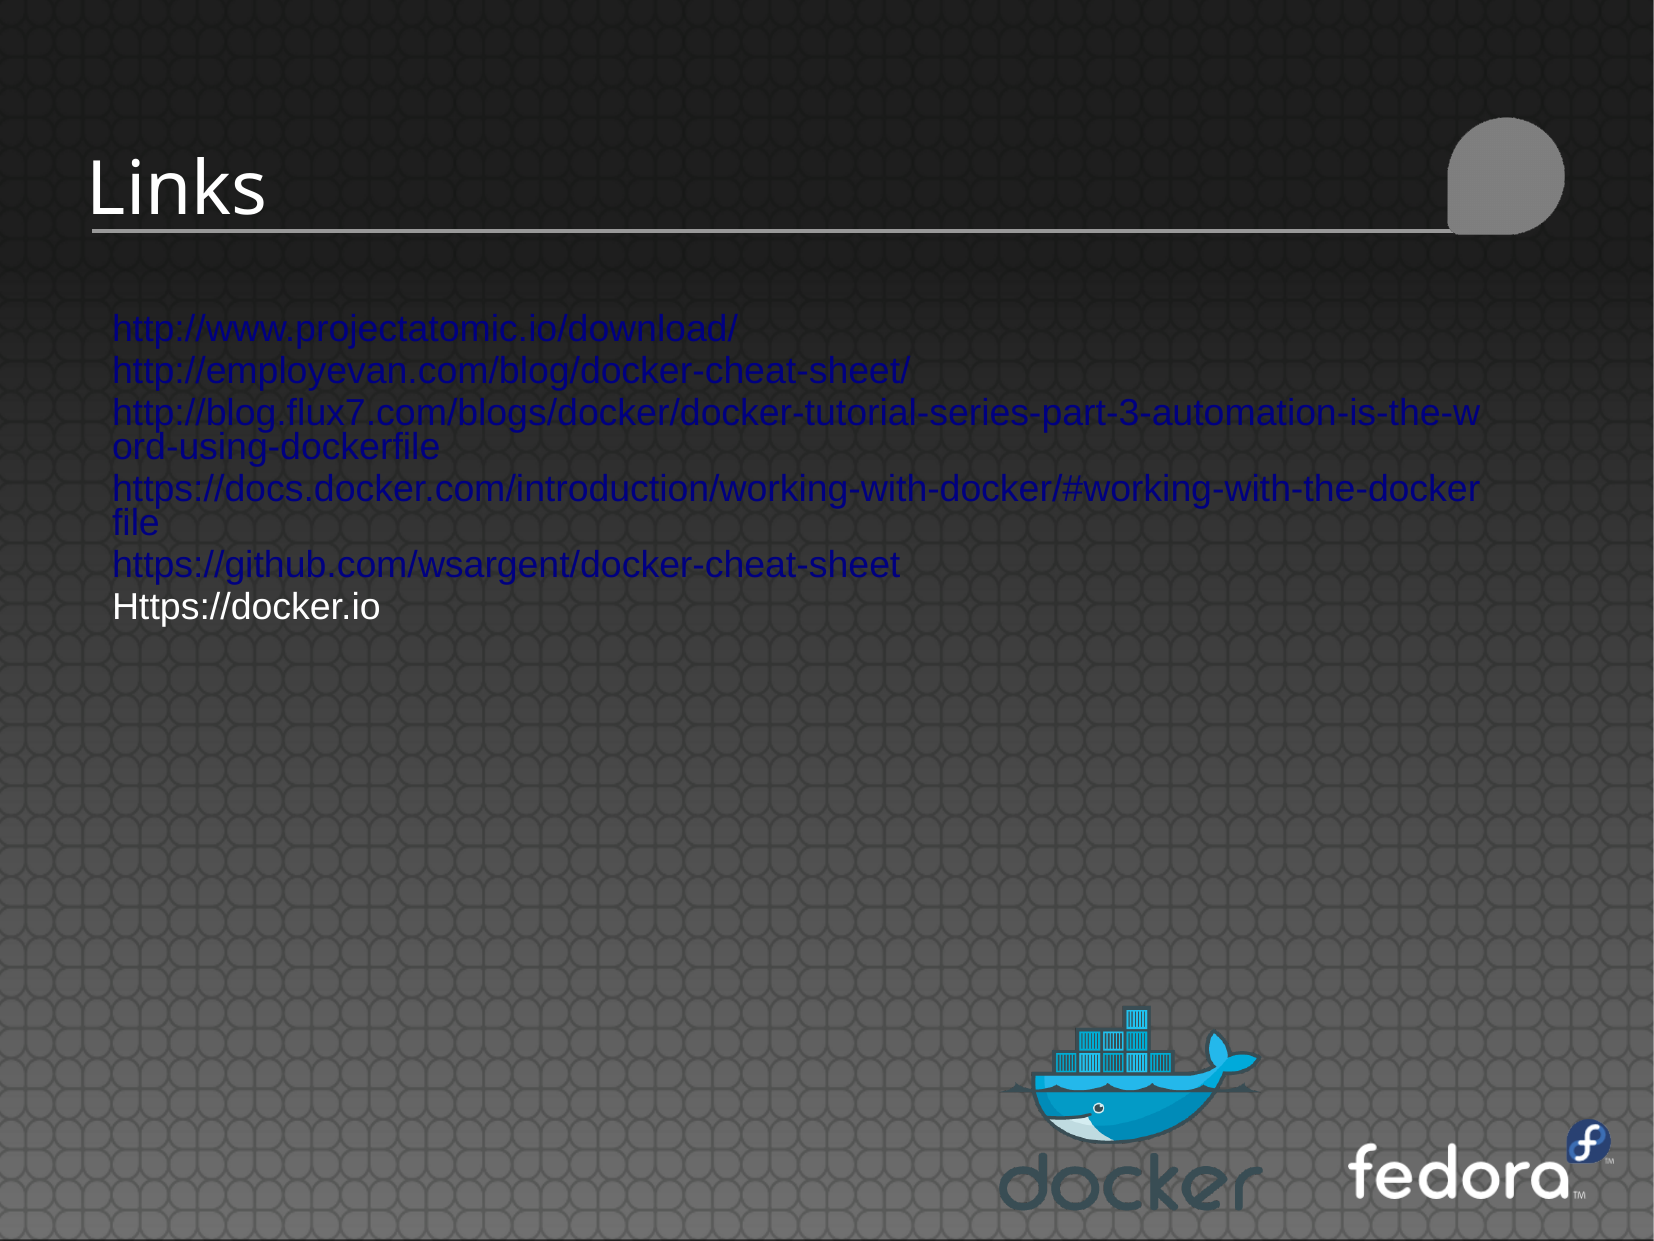

# Links
http://www.projectatomic.io/download/
http://employevan.com/blog/docker-cheat-sheet/
http://blog.flux7.com/blogs/docker/docker-tutorial-series-part-3-automation-is-the-word-using-dockerfile
https://docs.docker.com/introduction/working-with-docker/#working-with-the-dockerfile
https://github.com/wsargent/docker-cheat-sheet
Https://docker.io